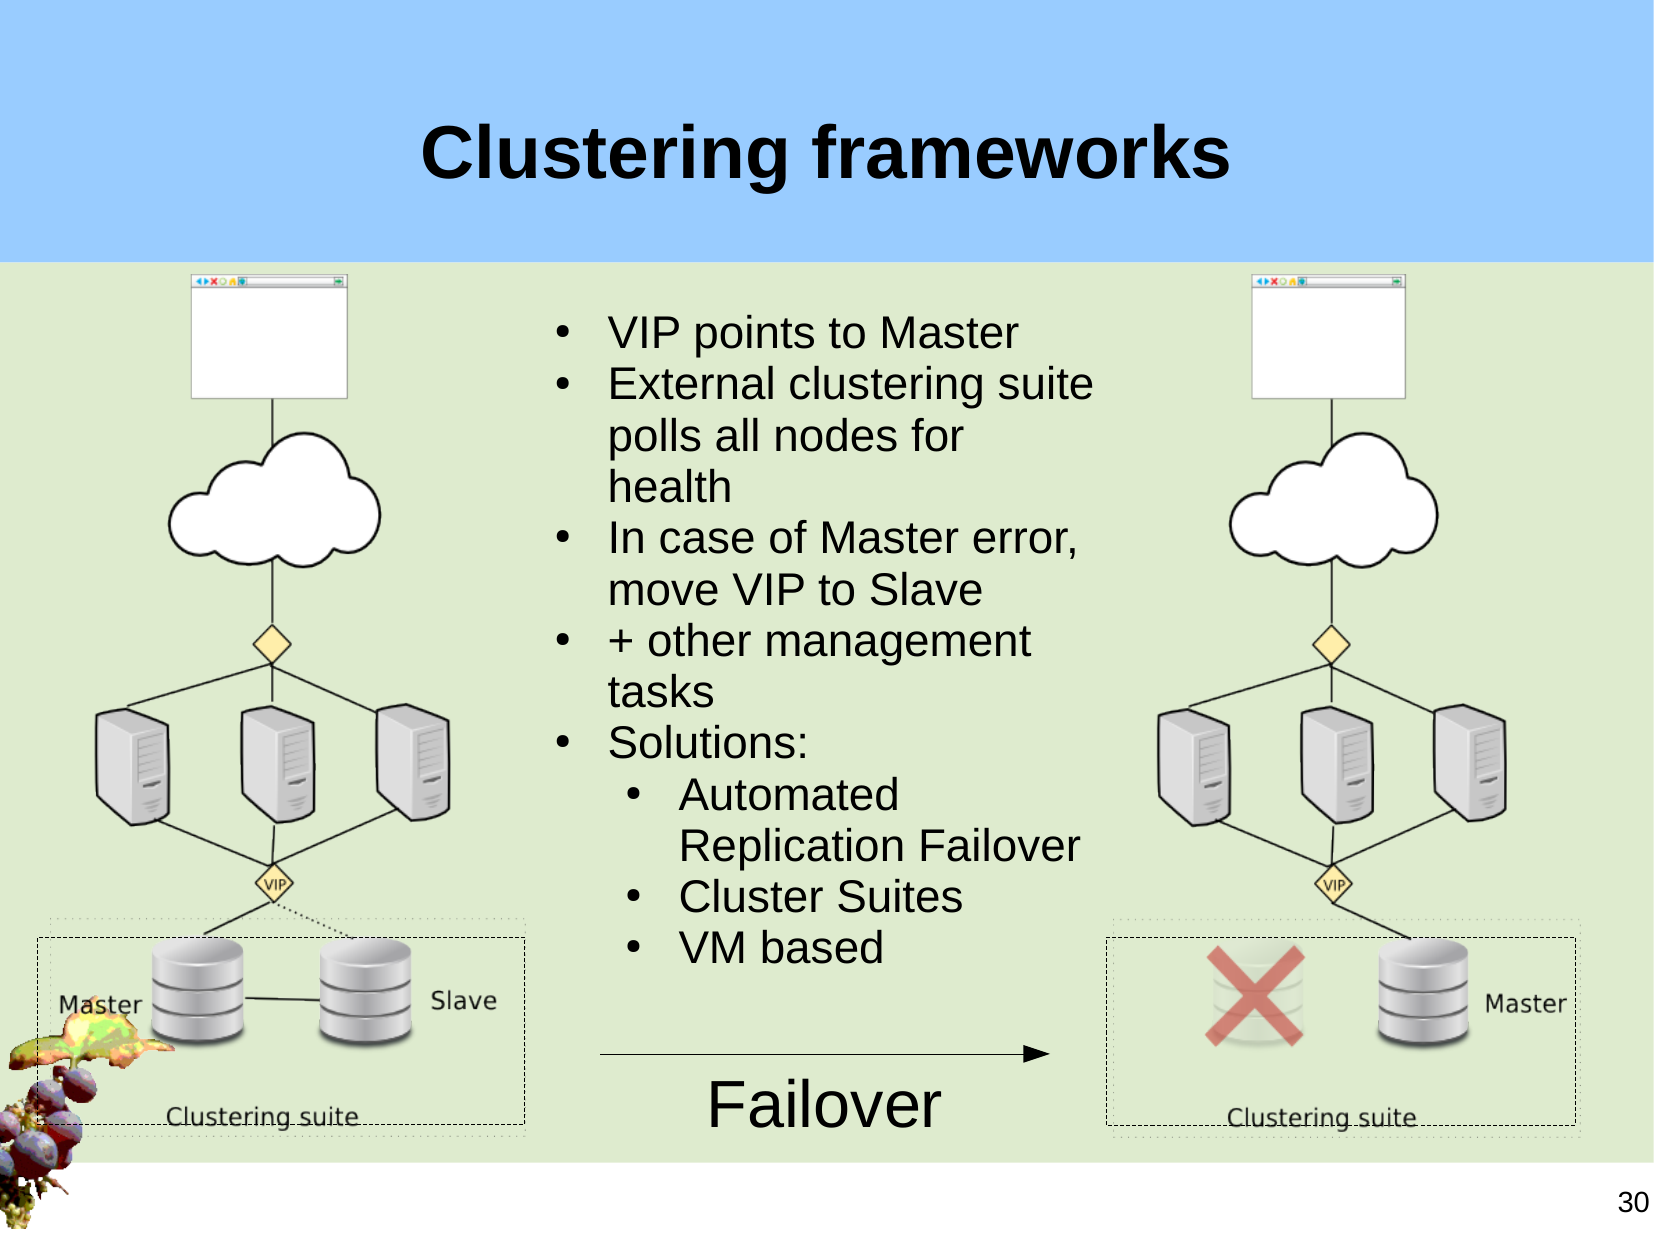

# Clustering frameworks
VIP points to Master
External clustering suite polls all nodes for health
In case of Master error, move VIP to Slave
+ other management tasks
Solutions:
Automated Replication Failover
Cluster Suites
VM based
Failover
30